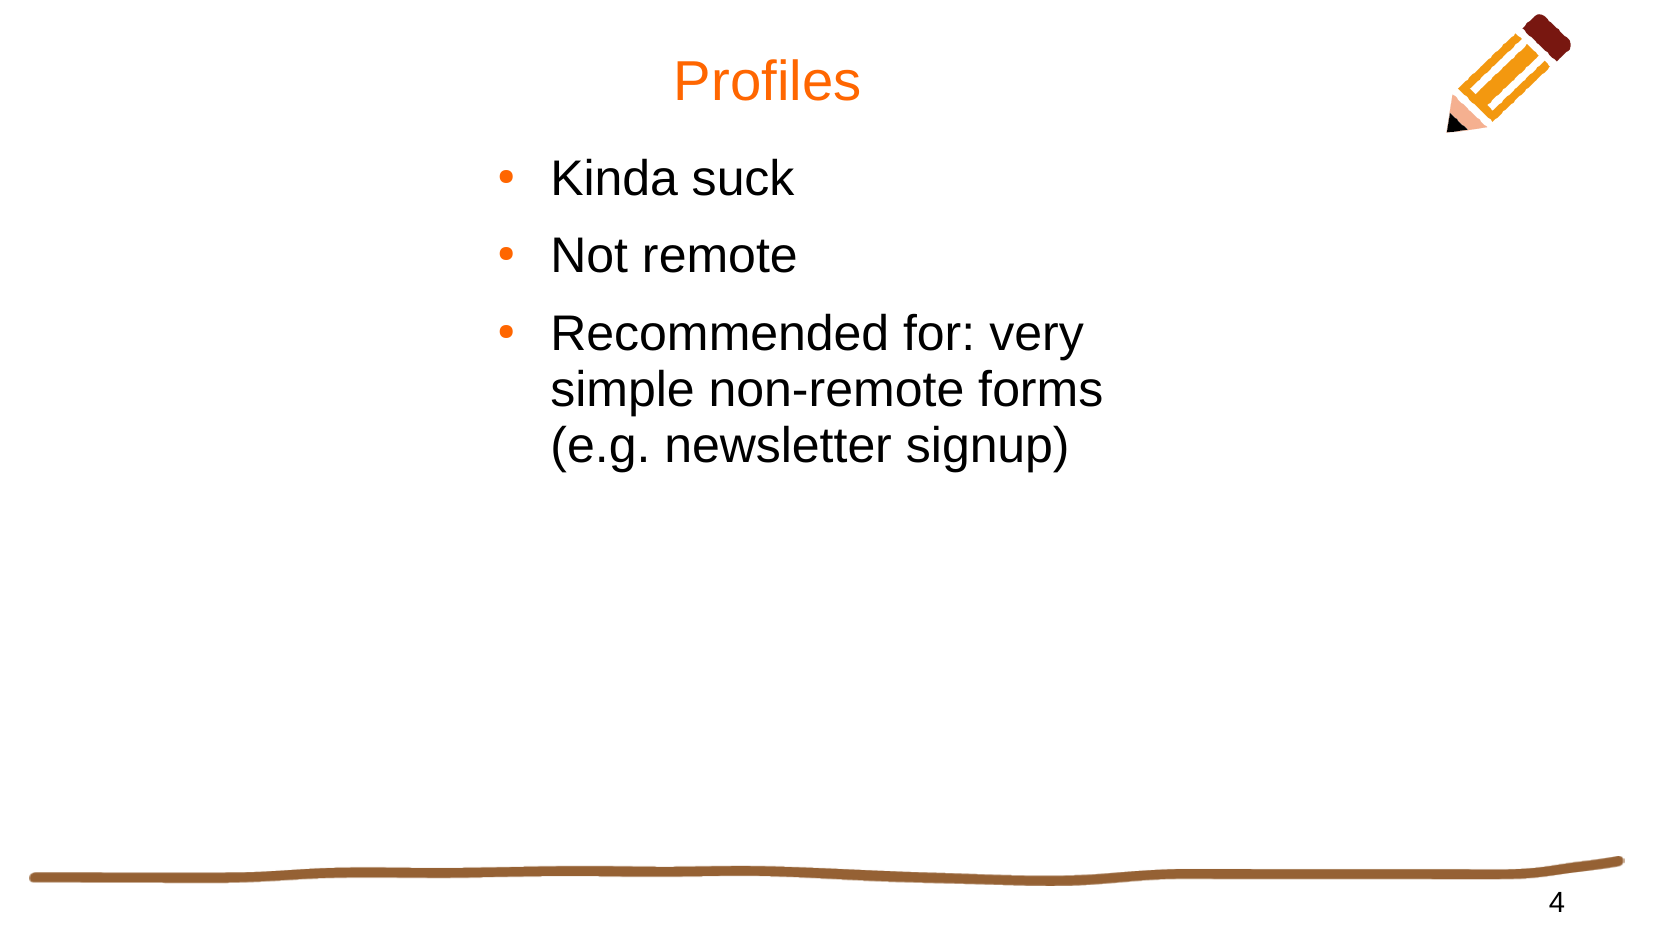

# Profiles
Kinda suck
Not remote
Recommended for: very simple non-remote forms (e.g. newsletter signup)
4